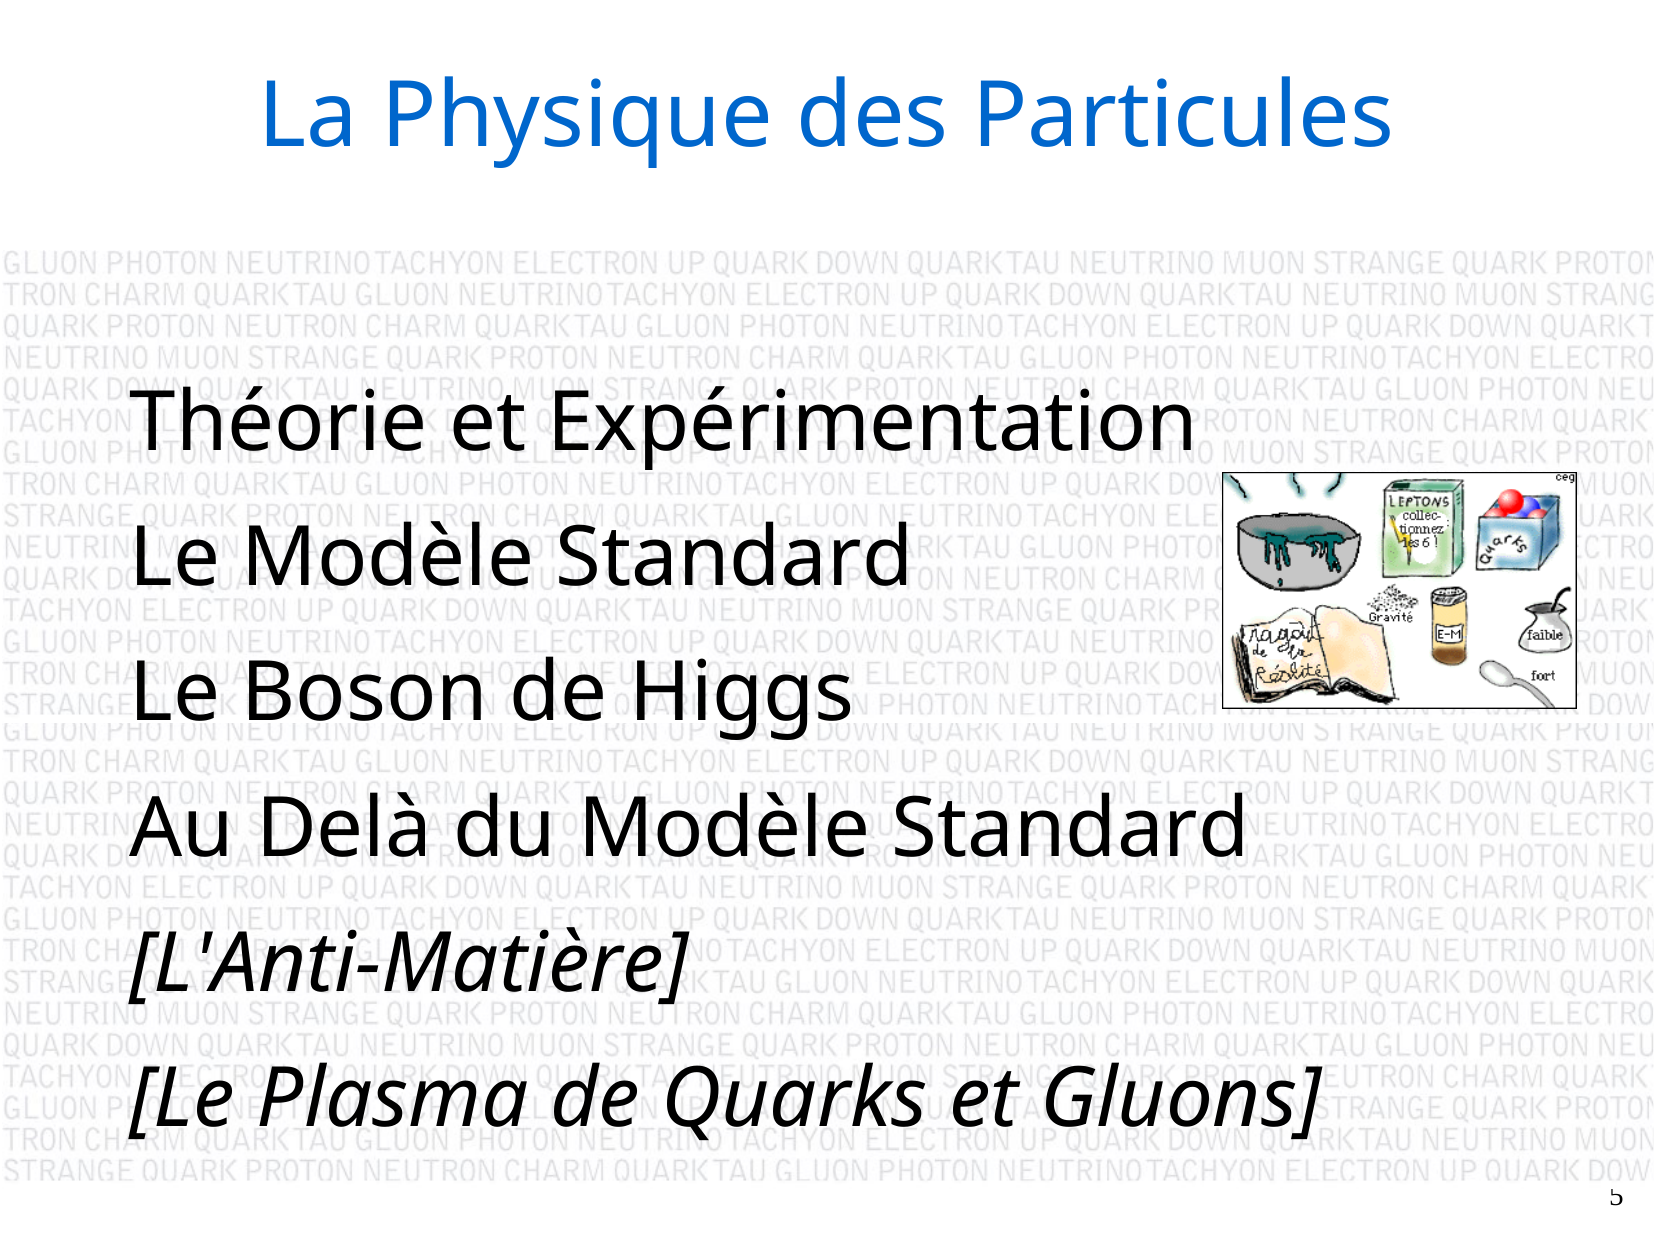

# La Physique des Particules
Théorie et Expérimentation
Le Modèle Standard
Le Boson de Higgs
Au Delà du Modèle Standard
[L'Anti-Matière]
[Le Plasma de Quarks et Gluons]
5